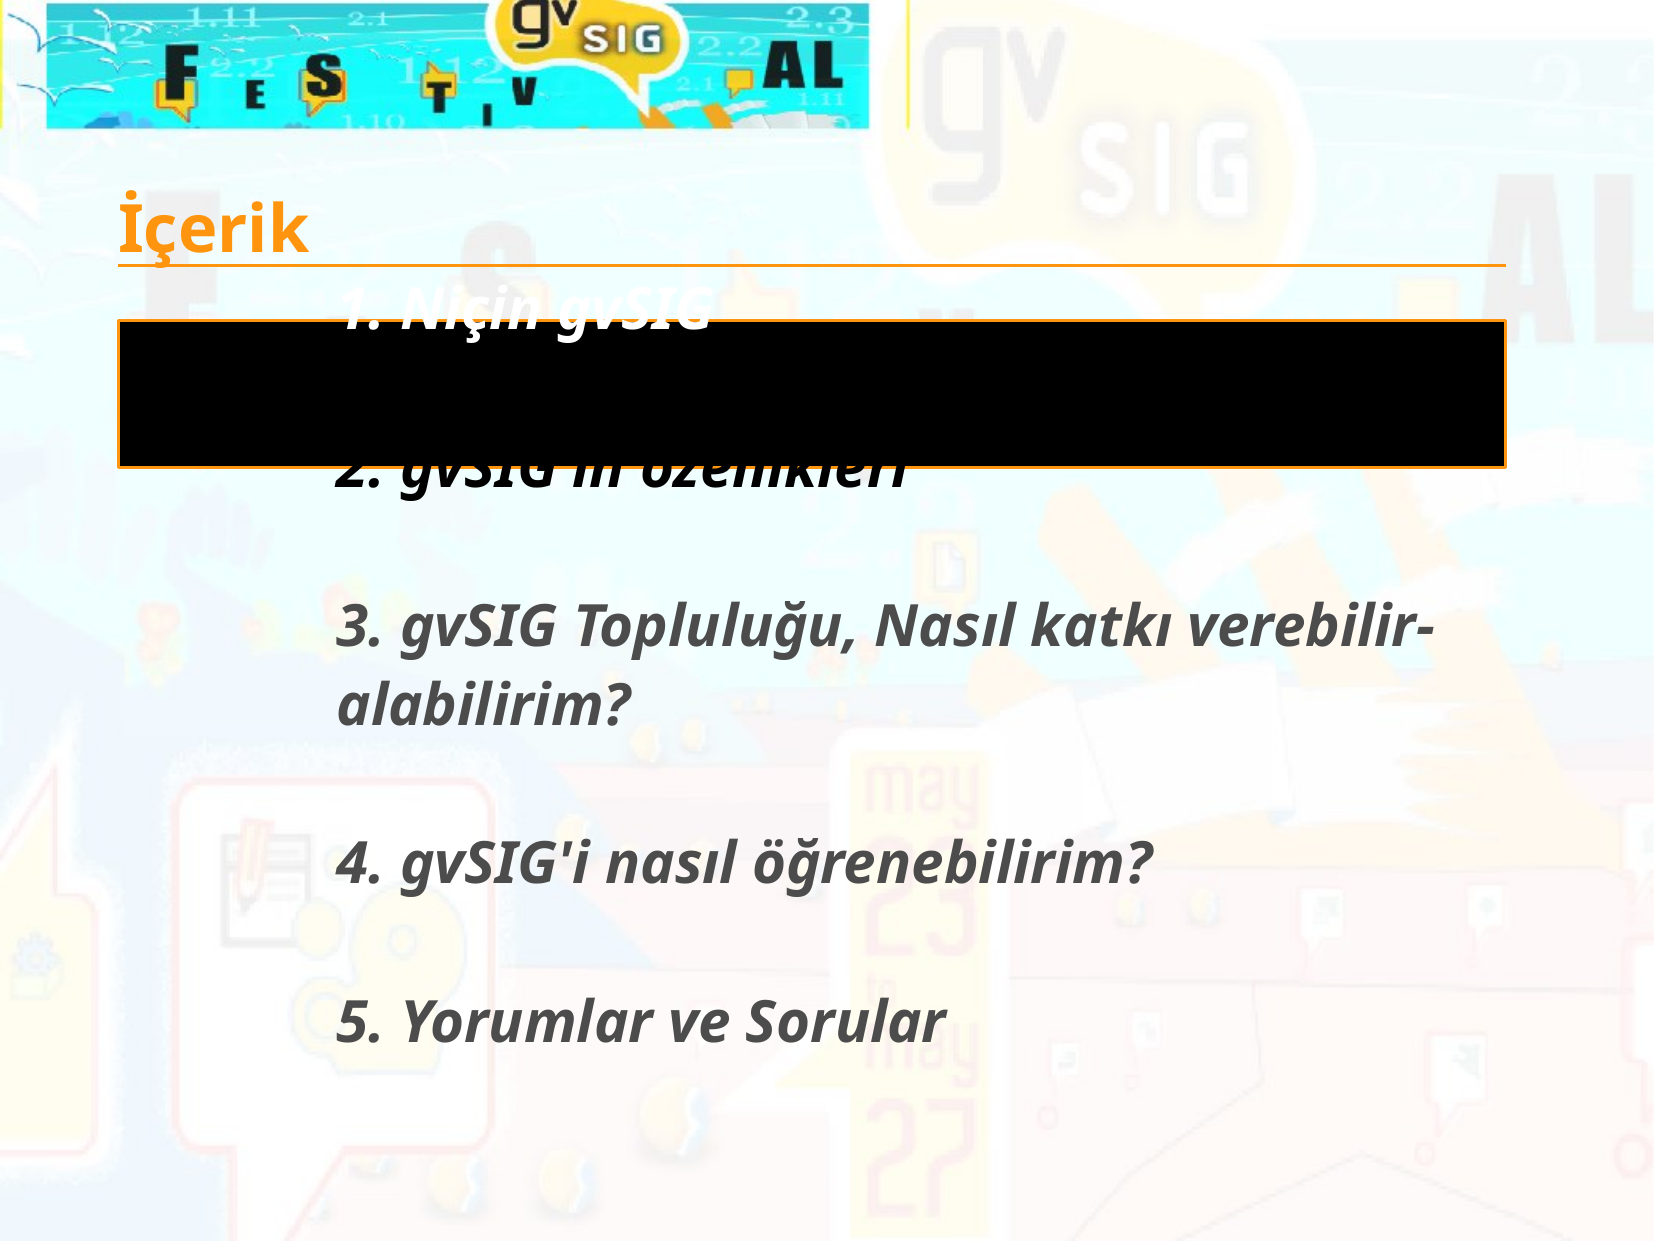

# İçerik
1. Niçin gvSIG
2. gvSIG'in özellikleri
3. gvSIG Topluluğu, Nasıl katkı verebilir-alabilirim?
4. gvSIG'i nasıl öğrenebilirim?
5. Yorumlar ve Sorular